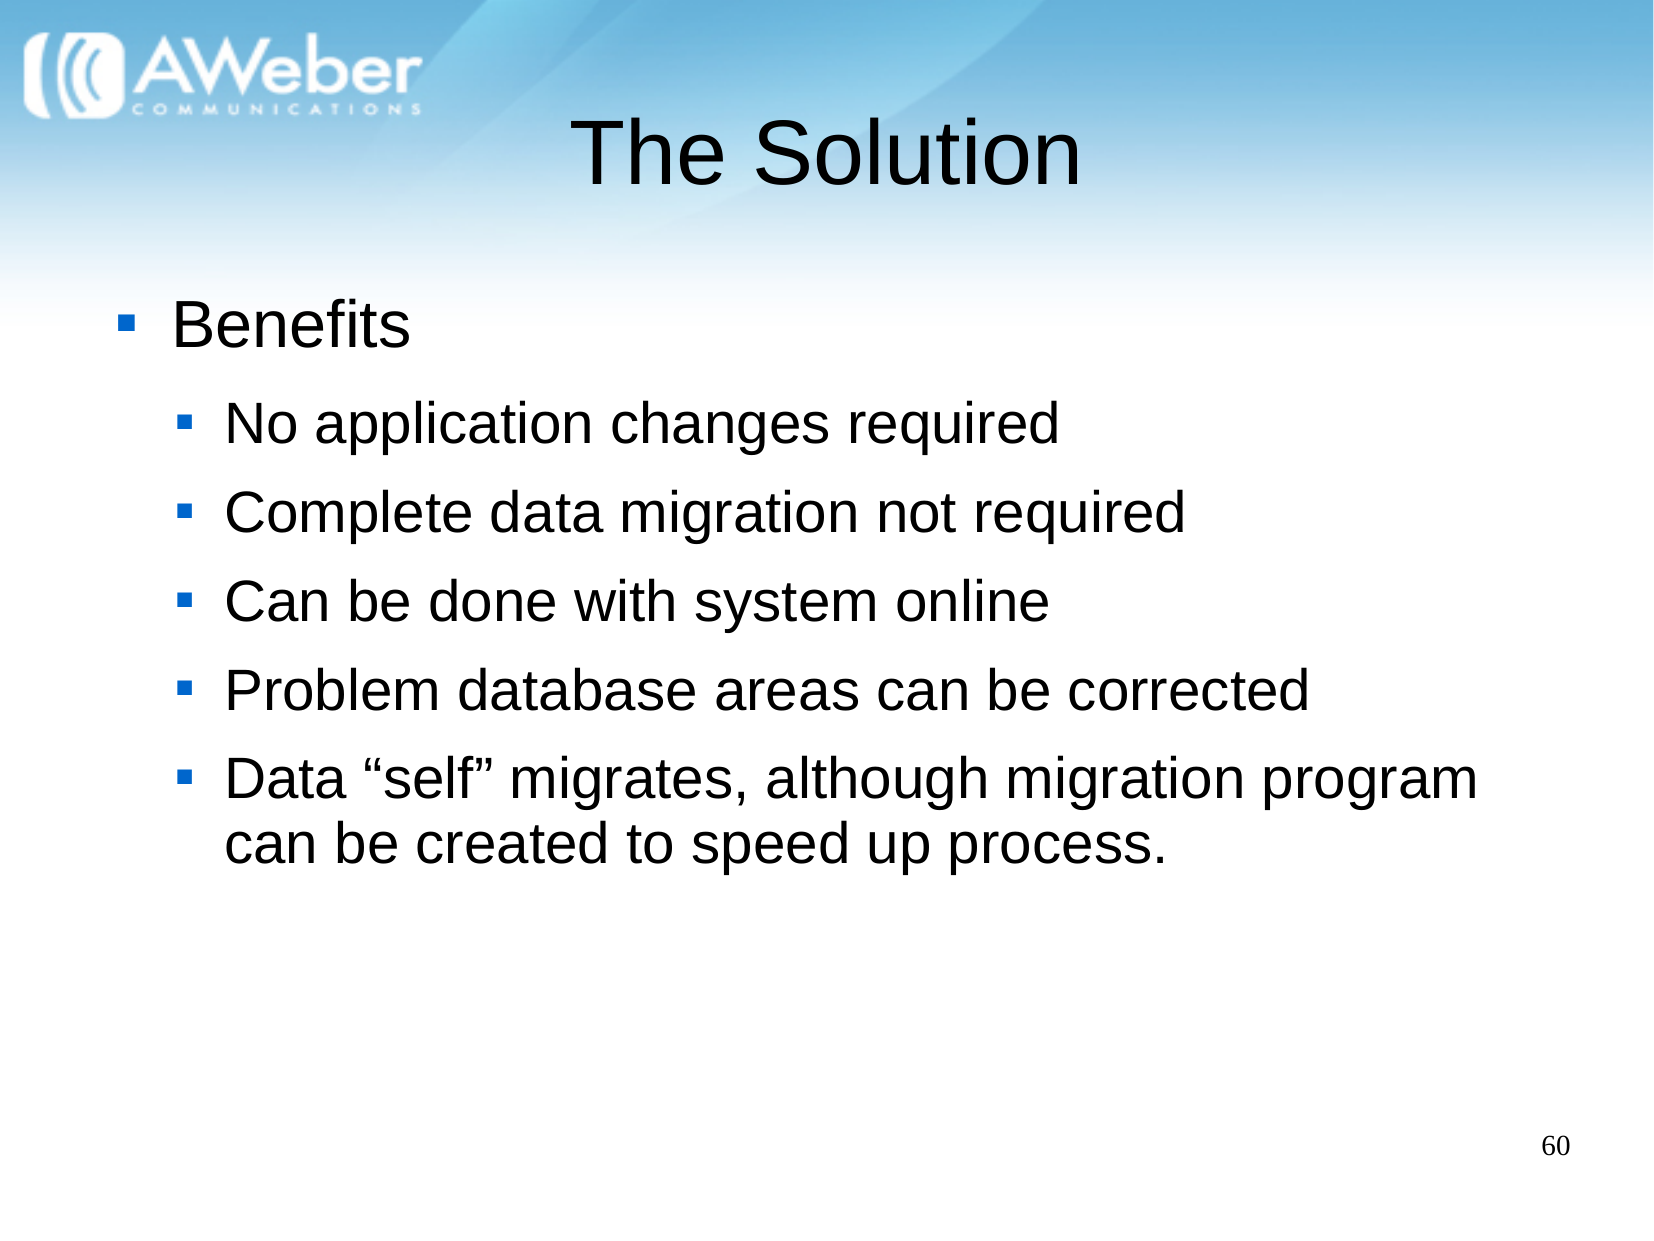

# The Solution
Benefits
No application changes required
Complete data migration not required
Can be done with system online
Problem database areas can be corrected
Data “self” migrates, although migration program can be created to speed up process.
60